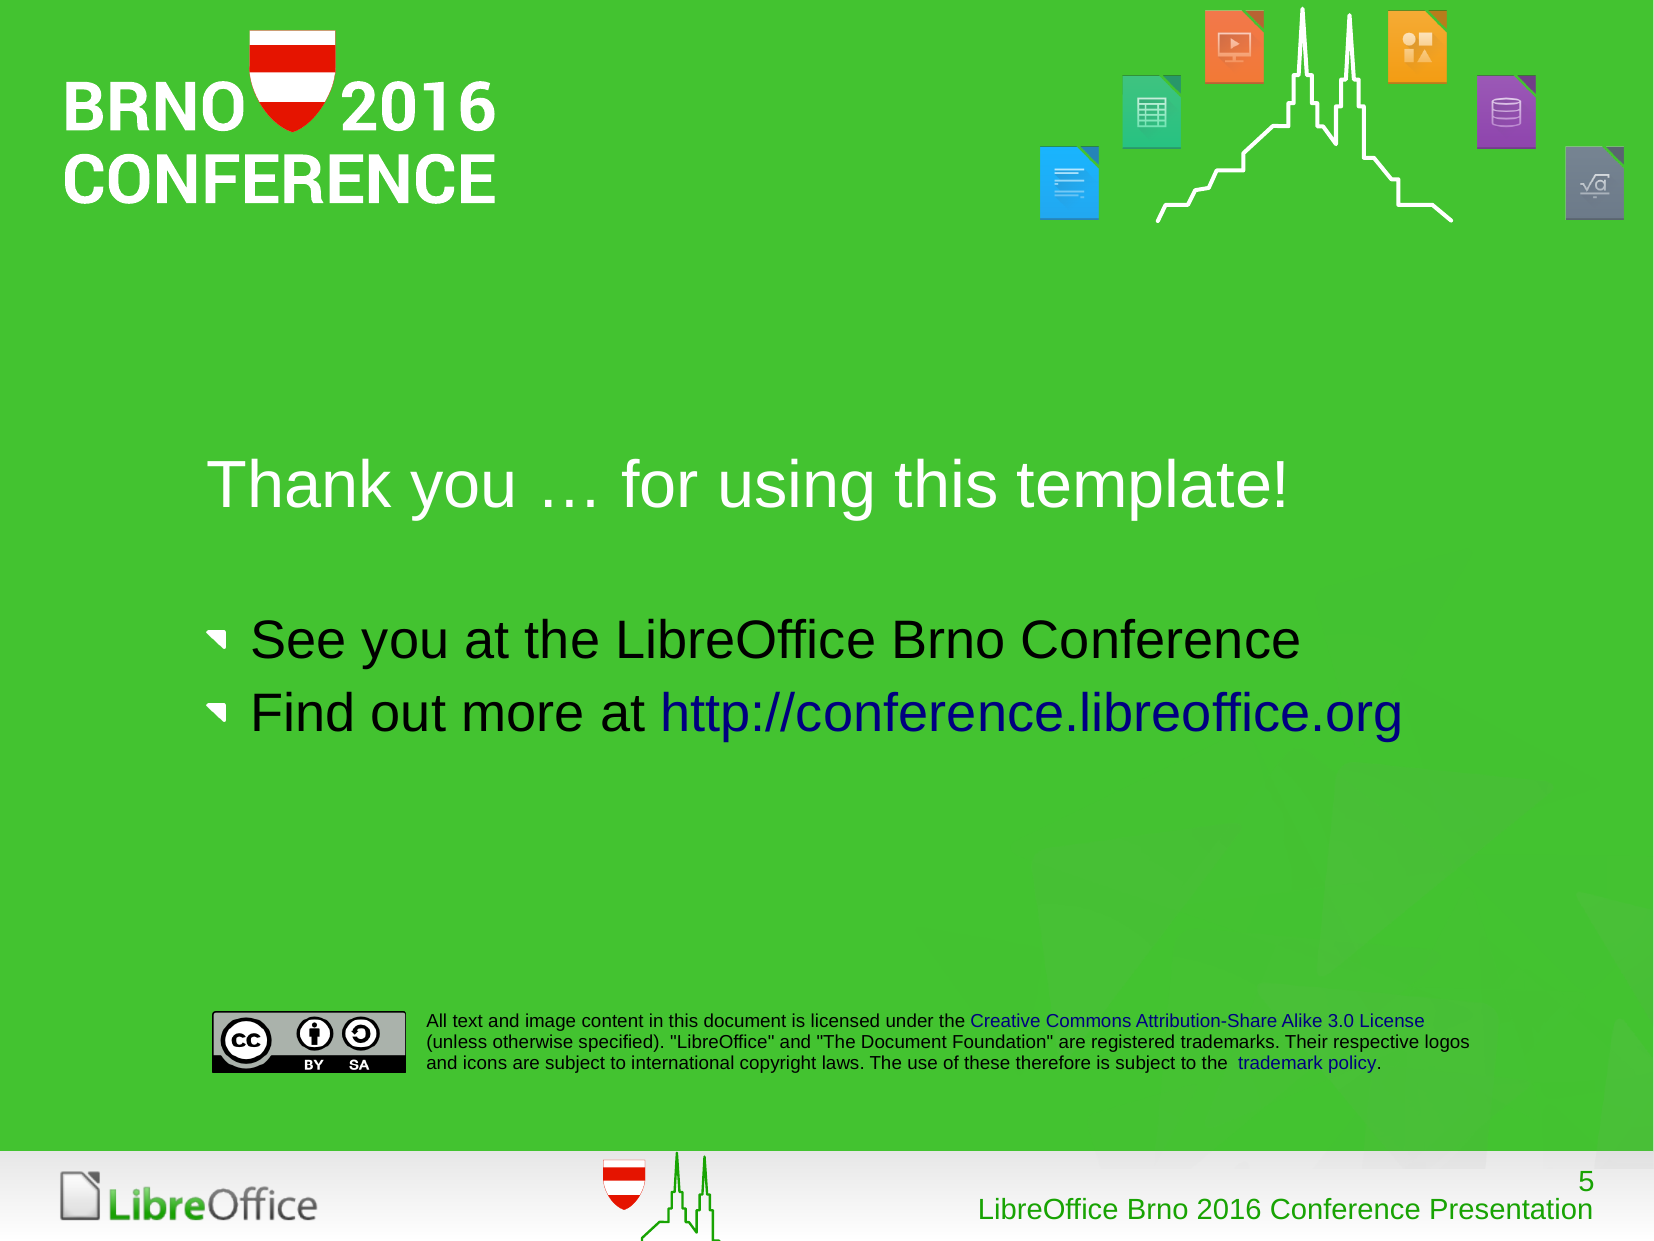

# Thank you … for using this template!
See you at the LibreOffice Brno Conference
Find out more at http://conference.libreoffice.org
5
LibreOffice Brno 2016 Conference Presentation